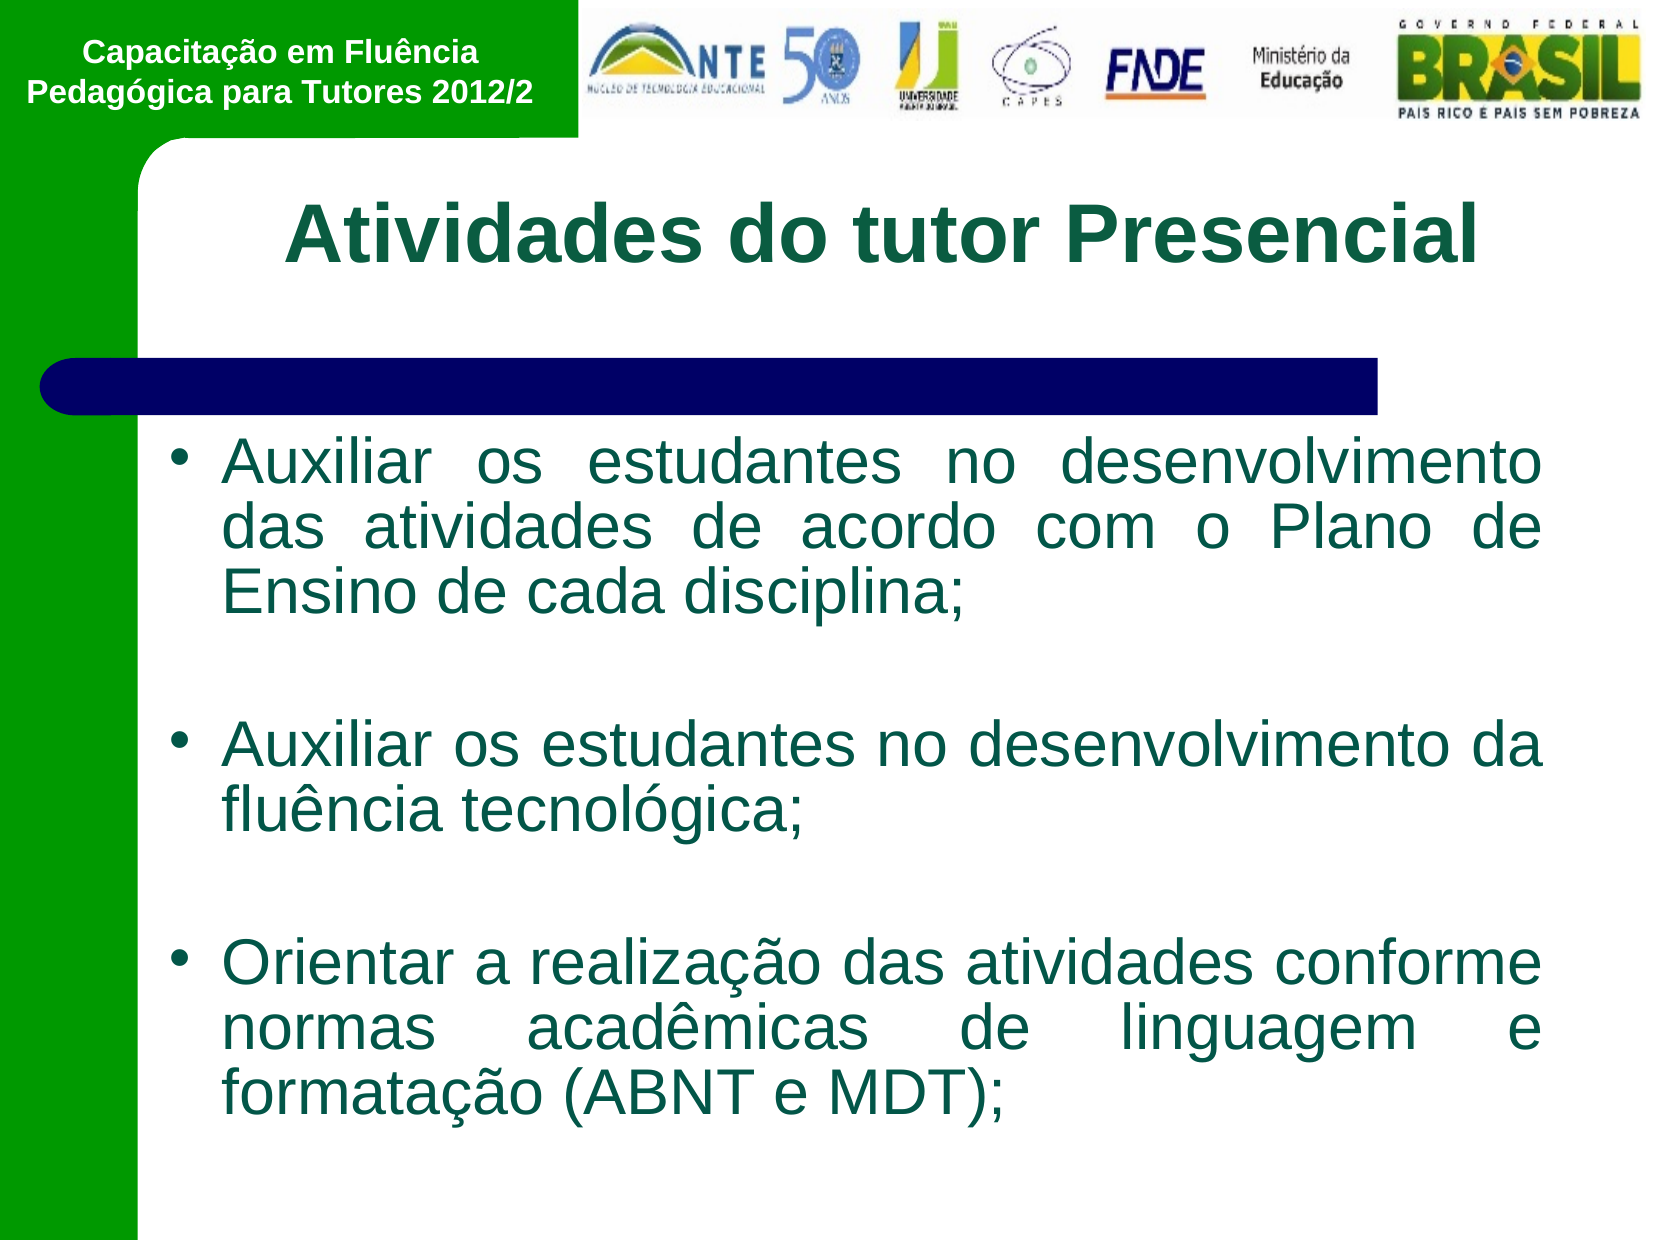

# Atividades do tutor Presencial
Auxiliar os estudantes no desenvolvimento das atividades de acordo com o Plano de Ensino de cada disciplina;
Auxiliar os estudantes no desenvolvimento da fluência tecnológica;
Orientar a realização das atividades conforme normas acadêmicas de linguagem e formatação (ABNT e MDT);